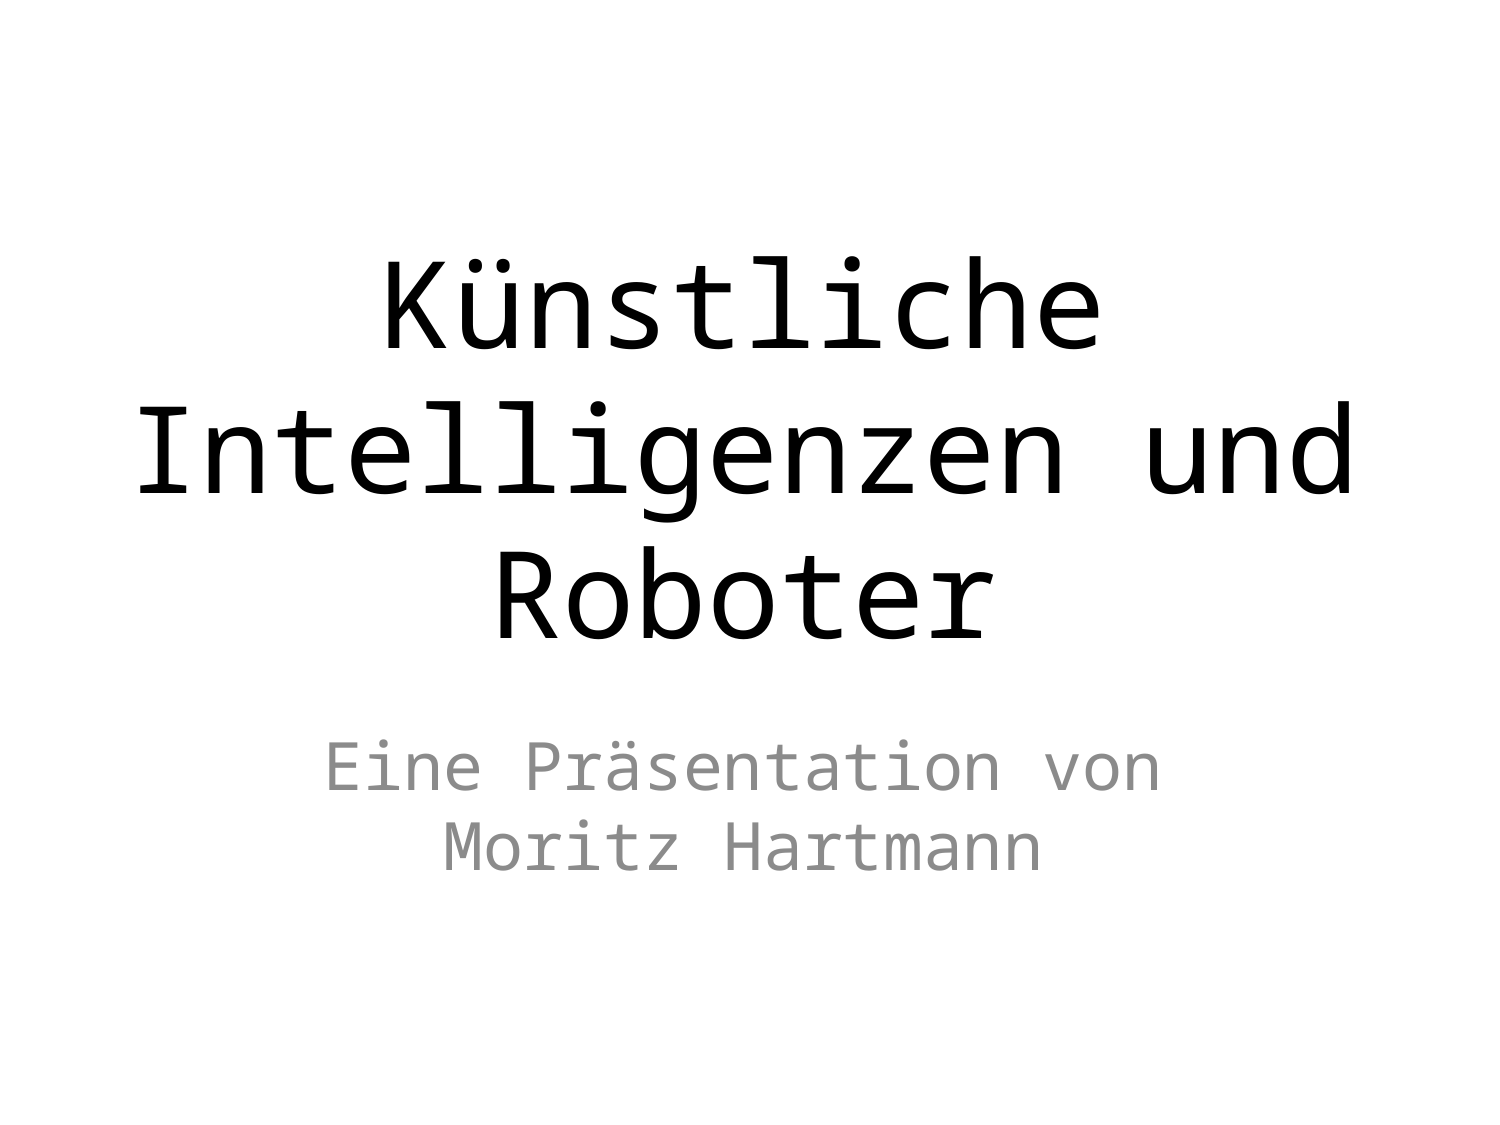

# Künstliche Intelligenzen und Roboter
Eine Präsentation von Moritz Hartmann